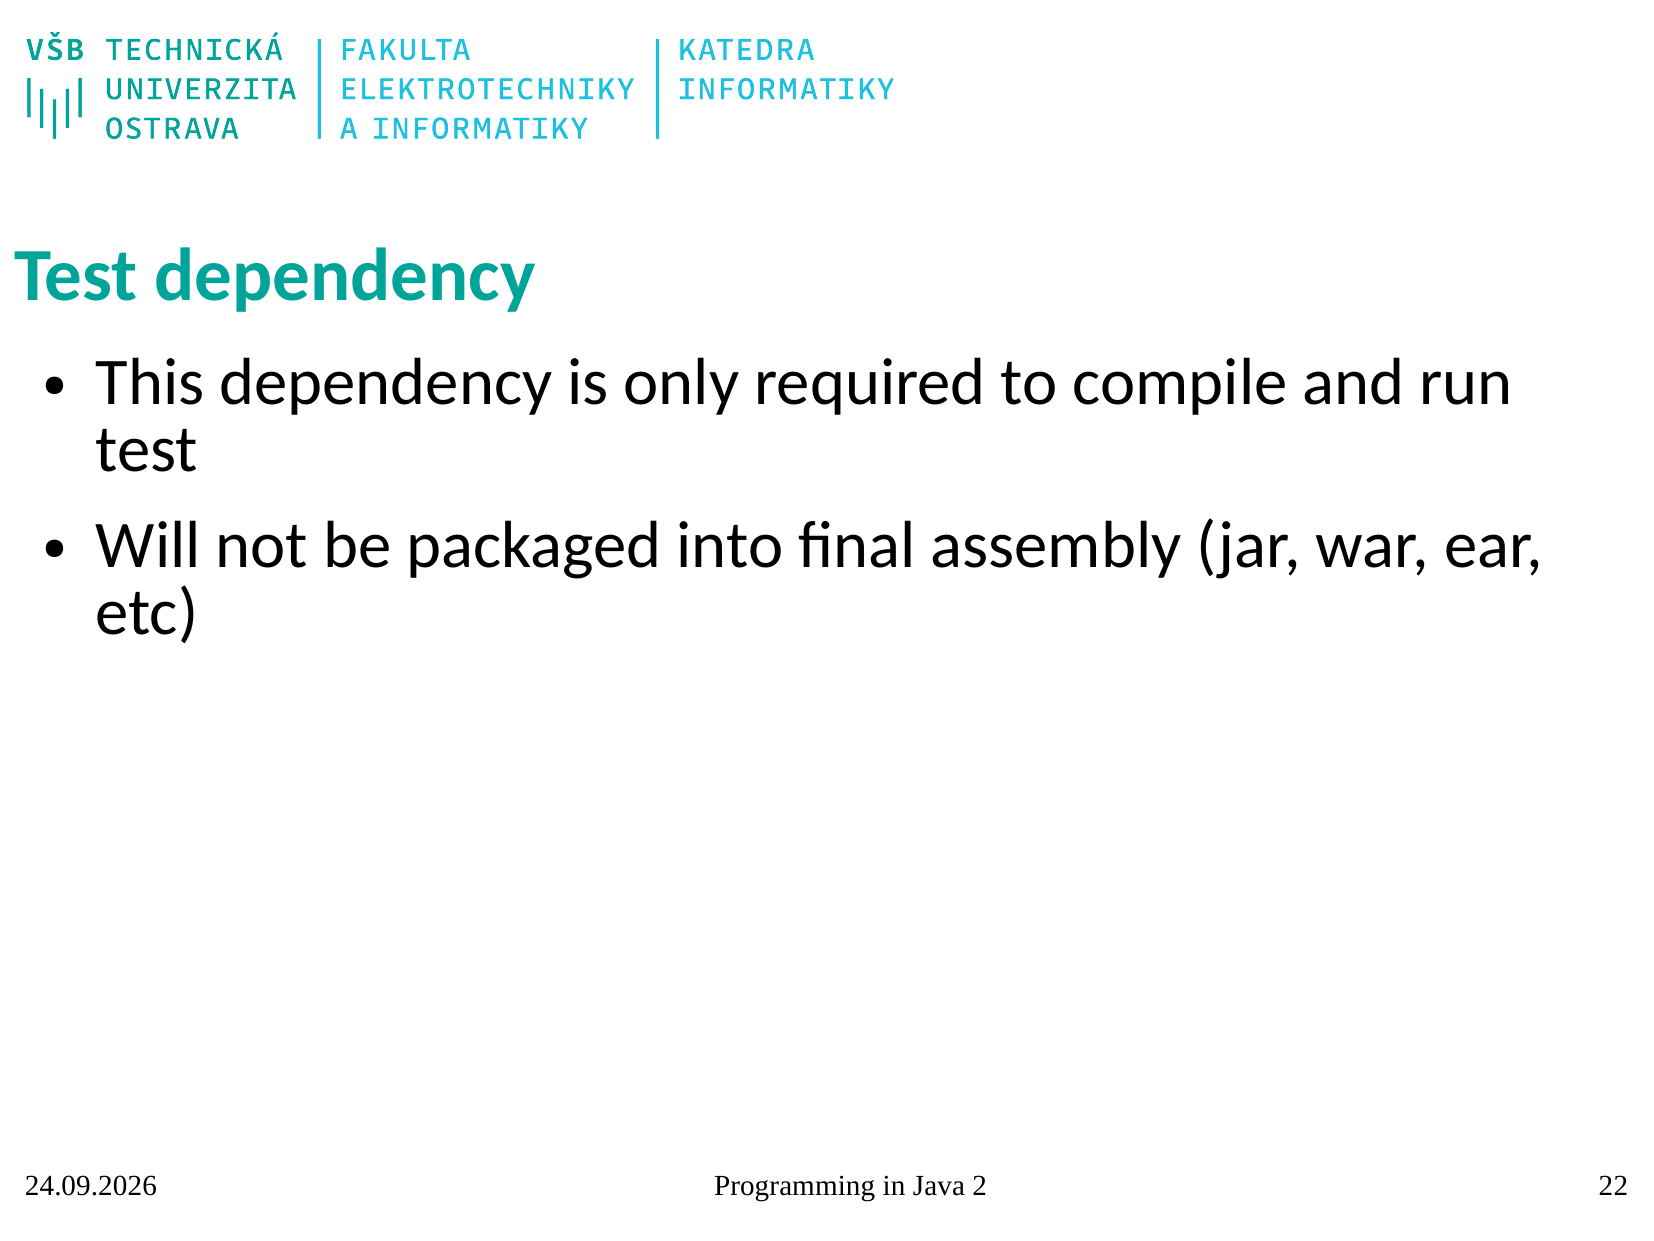

Test dependency
# This dependency is only required to compile and run test
Will not be packaged into final assembly (jar, war, ear, etc)
Programming in Java 2
22